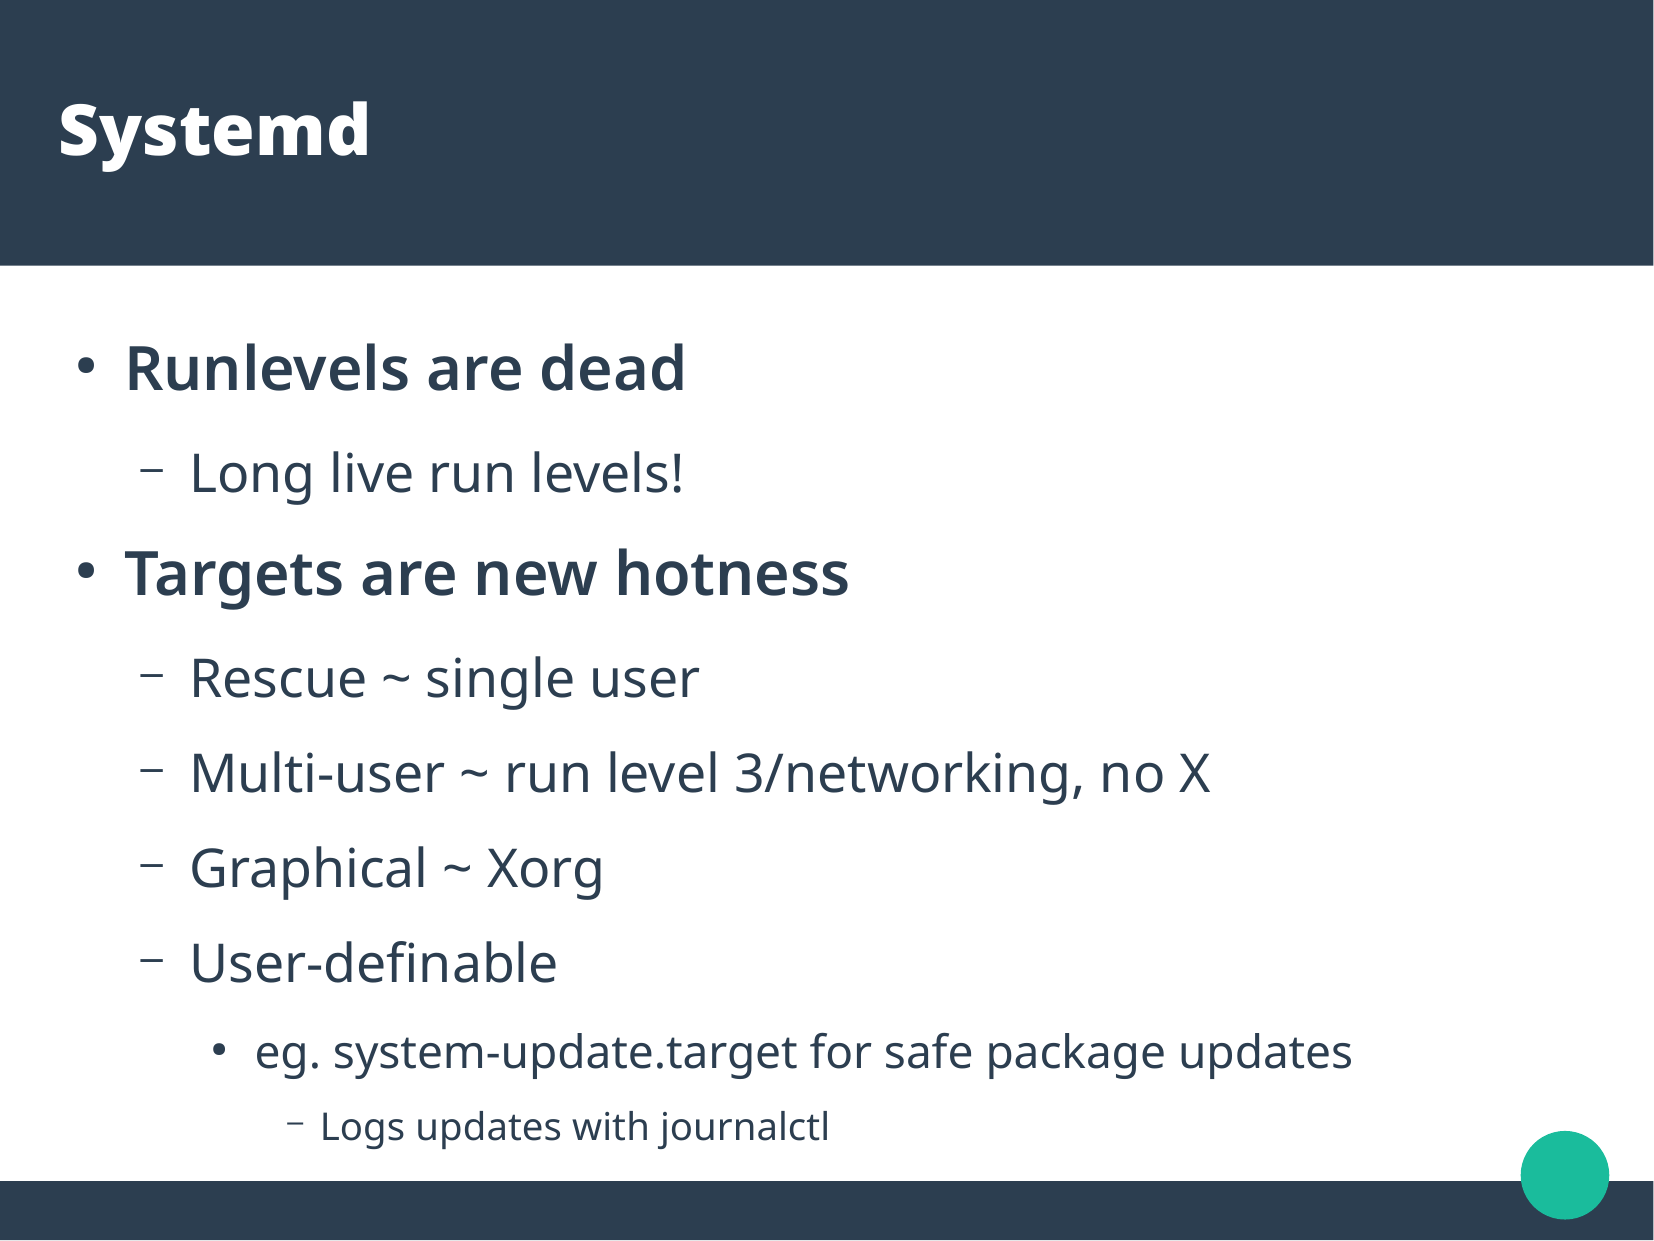

# Systemd
Runlevels are dead
Long live run levels!
Targets are new hotness
Rescue ~ single user
Multi-user ~ run level 3/networking, no X
Graphical ~ Xorg
User-definable
eg. system-update.target for safe package updates
Logs updates with journalctl